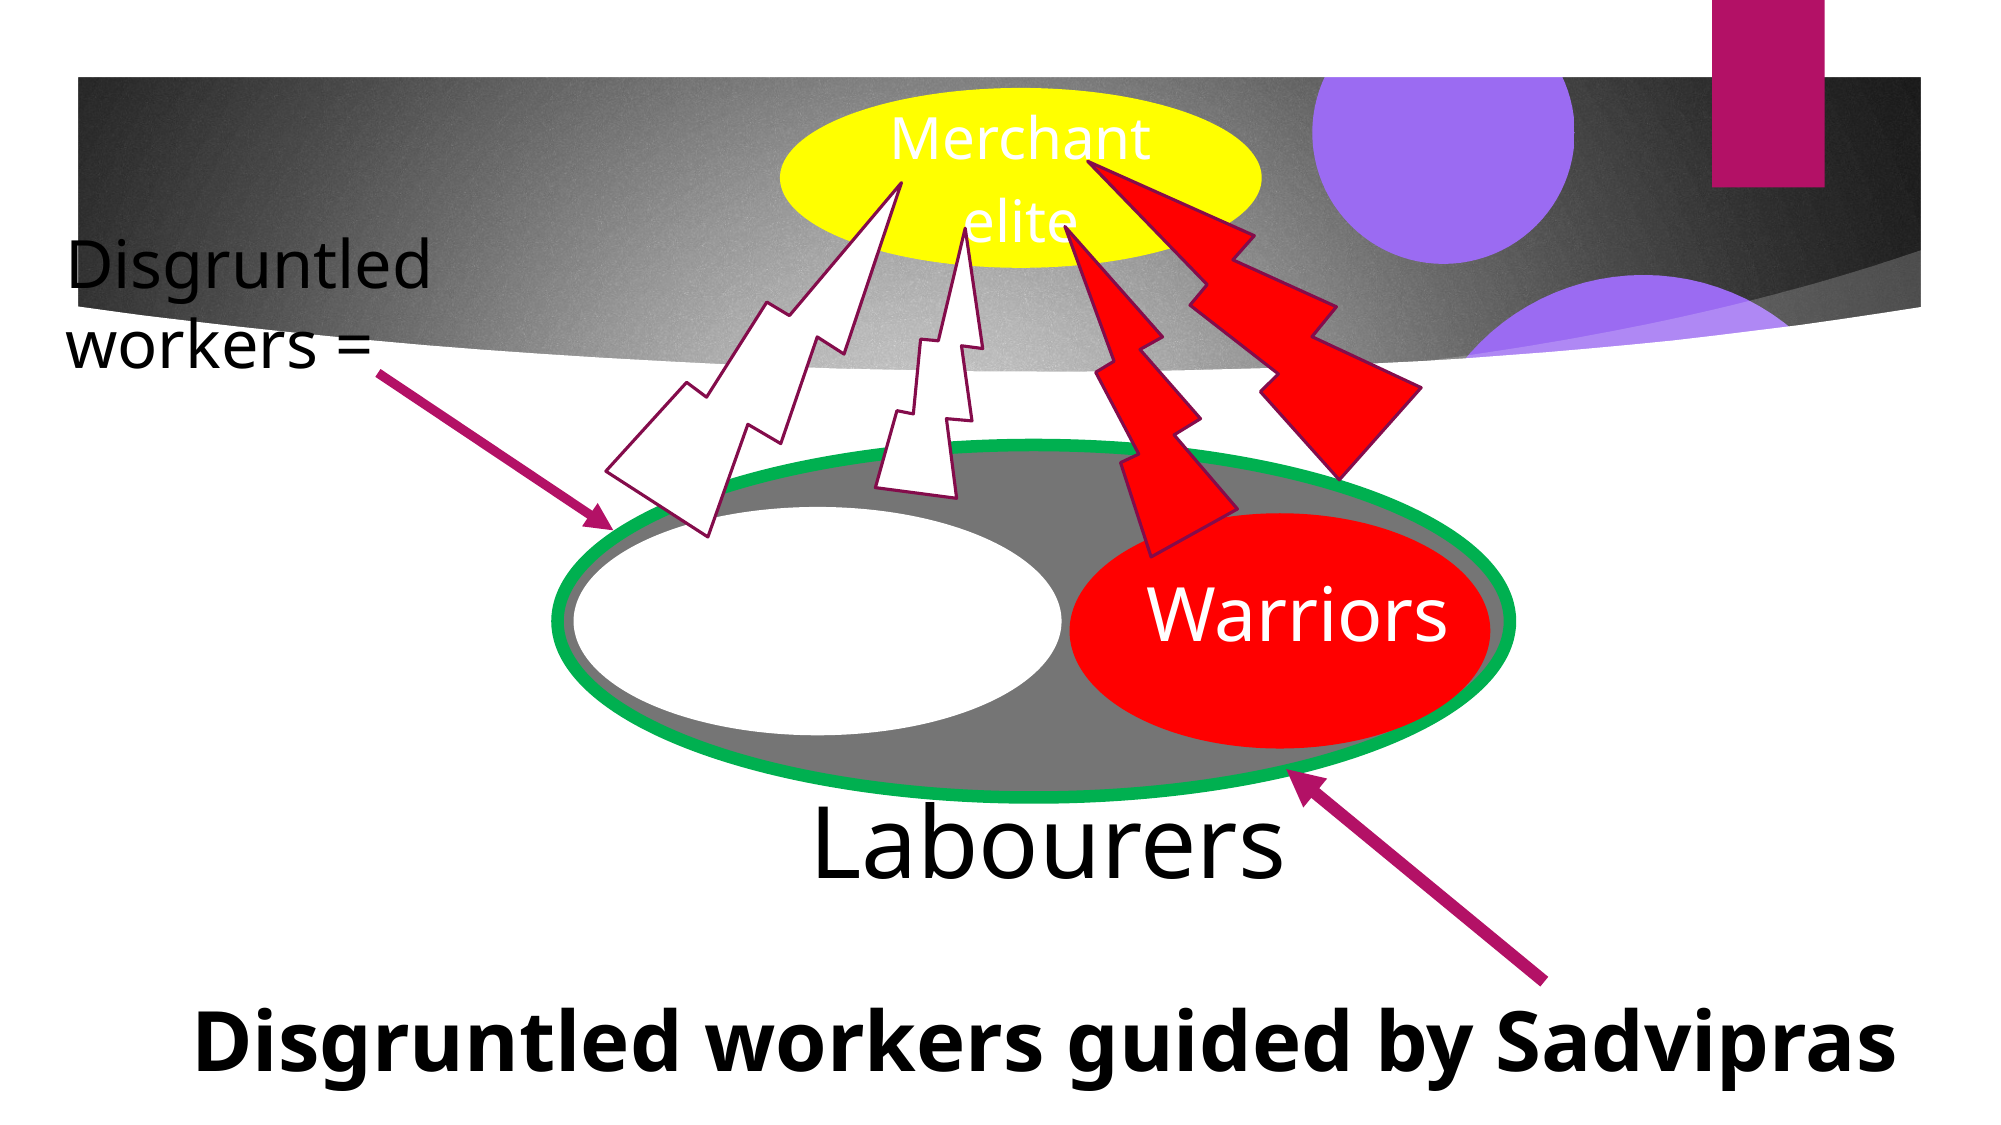

Merchant
elite
Disgruntled
workers =
Intellectuals
Warriors
Labourers
Disgruntled workers guided by Sadvipras